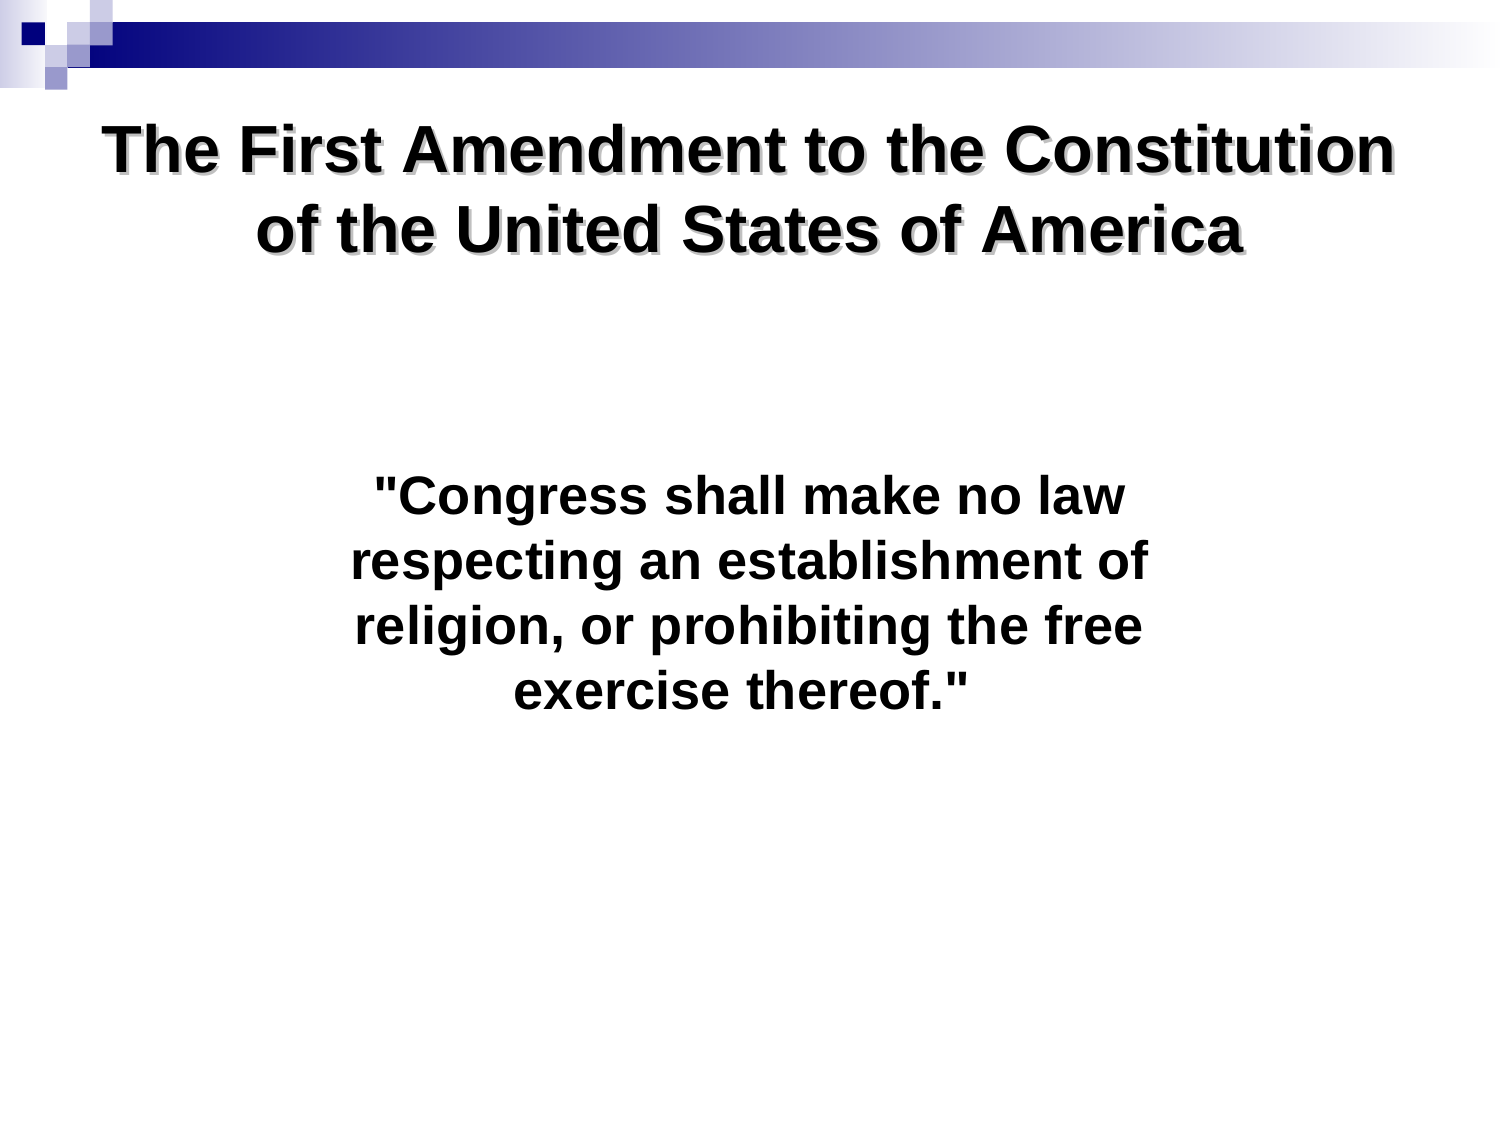

# The First Amendment to the Constitution of the United States of America
"Congress shall make no law respecting an establishment of religion, or prohibiting the free exercise thereof."